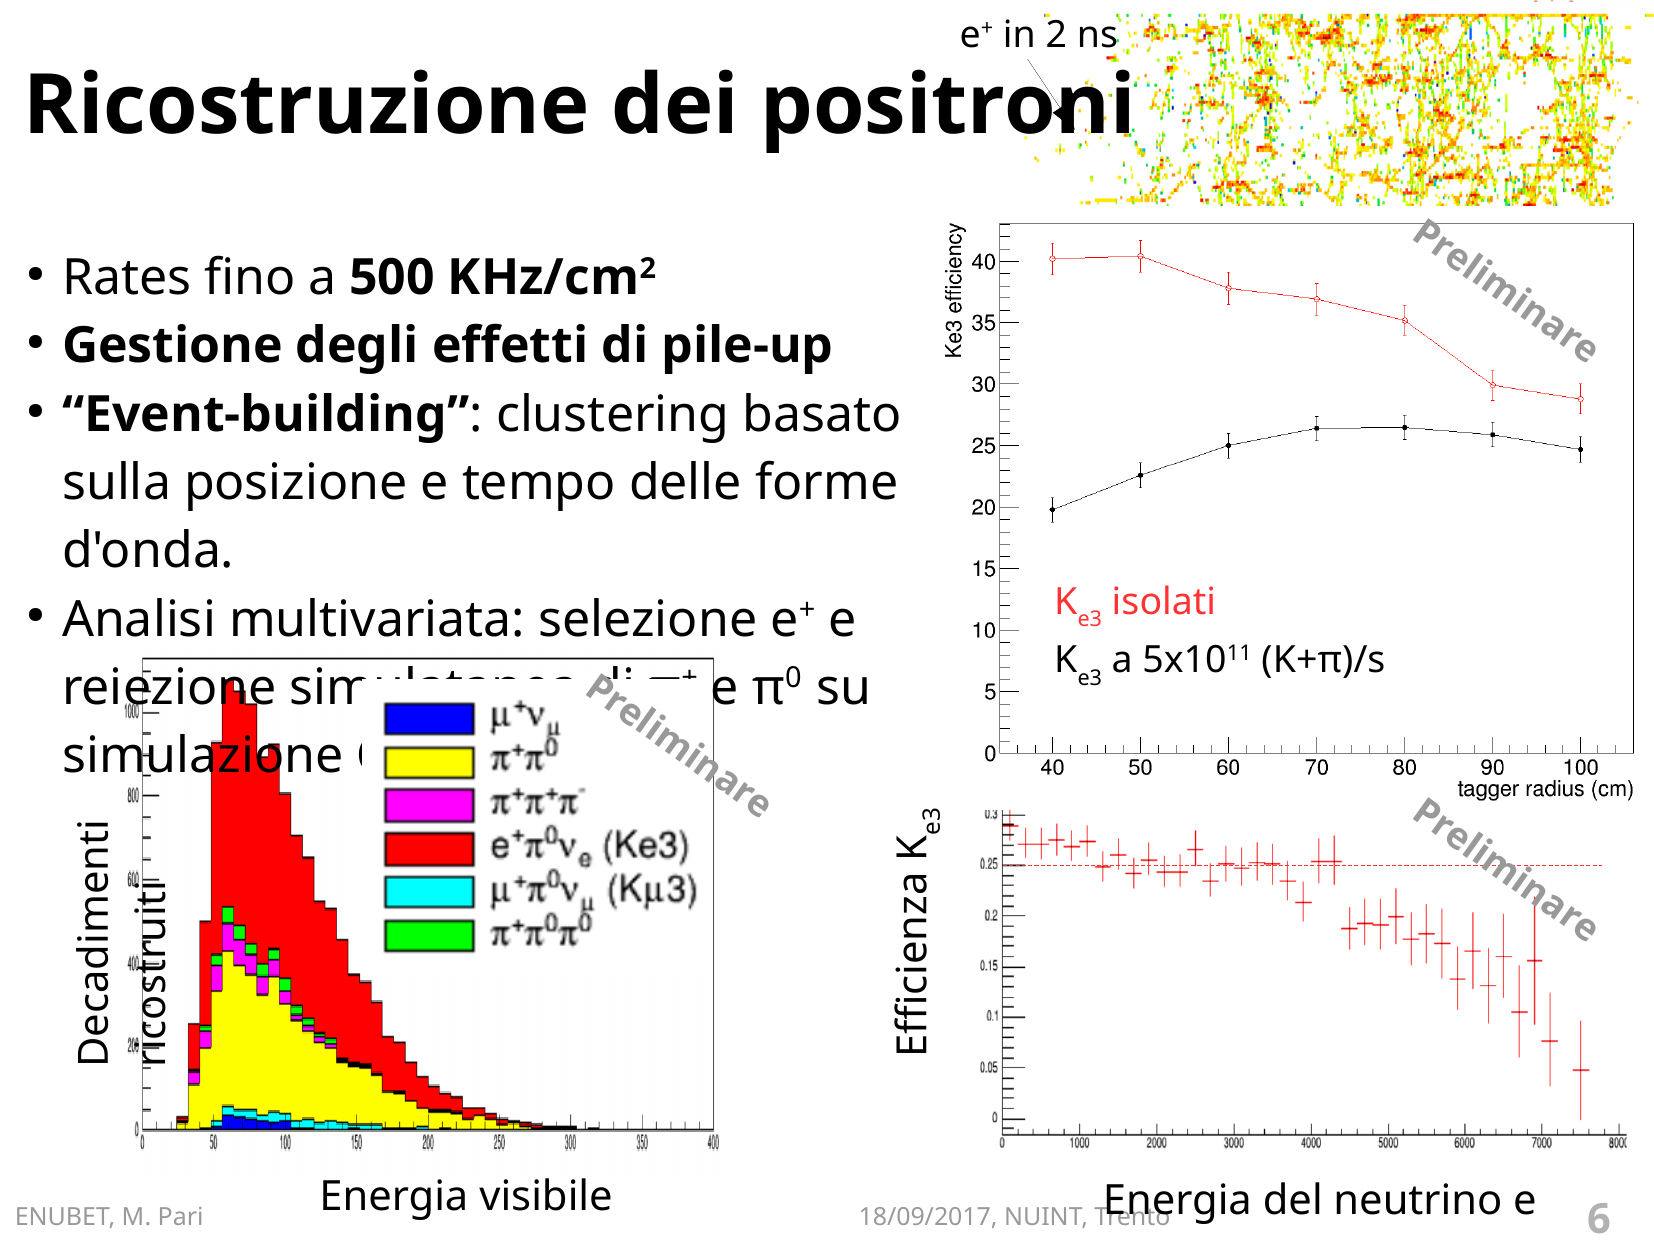

e+ in 2 ns
# Ricostruzione dei positroni
| |
| --- |
Rates fino a 500 KHz/cm2
Gestione degli effetti di pile-up
“Event-building”: clustering basato sulla posizione e tempo delle forme d'onda.
Analisi multivariata: selezione e+ e reiezione simulatanea di π+ e π0 su simulazione GEANT4
Preliminare
Ke3 isolati
Ke3 a 5x1011 (K+π)/s
Preliminare
Preliminare
Decadimenti ricostruiti
Efficienza Ke3
Energia visibile
Energia del neutrino e (MeV)